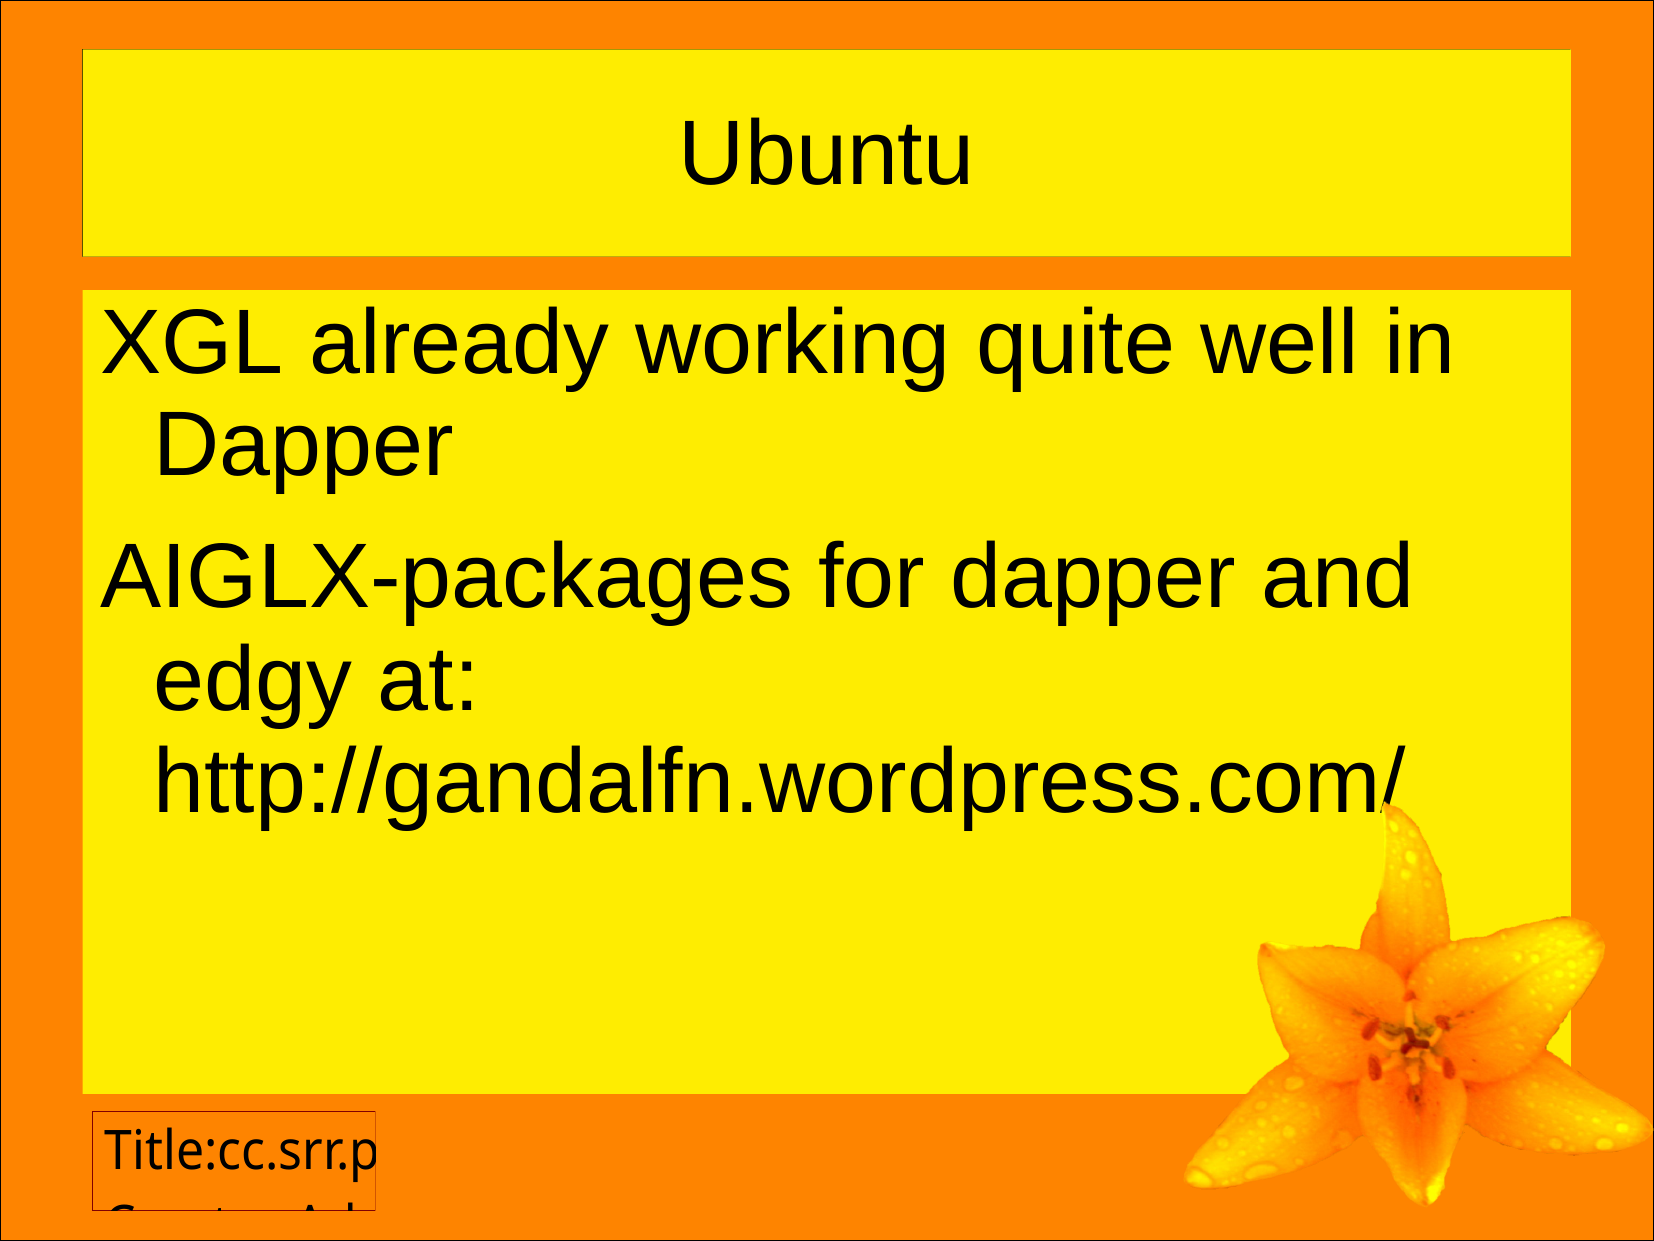

# Ubuntu
XGL already working quite well in Dapper
AIGLX-packages for dapper and edgy at:
http://gandalfn.wordpress.com/